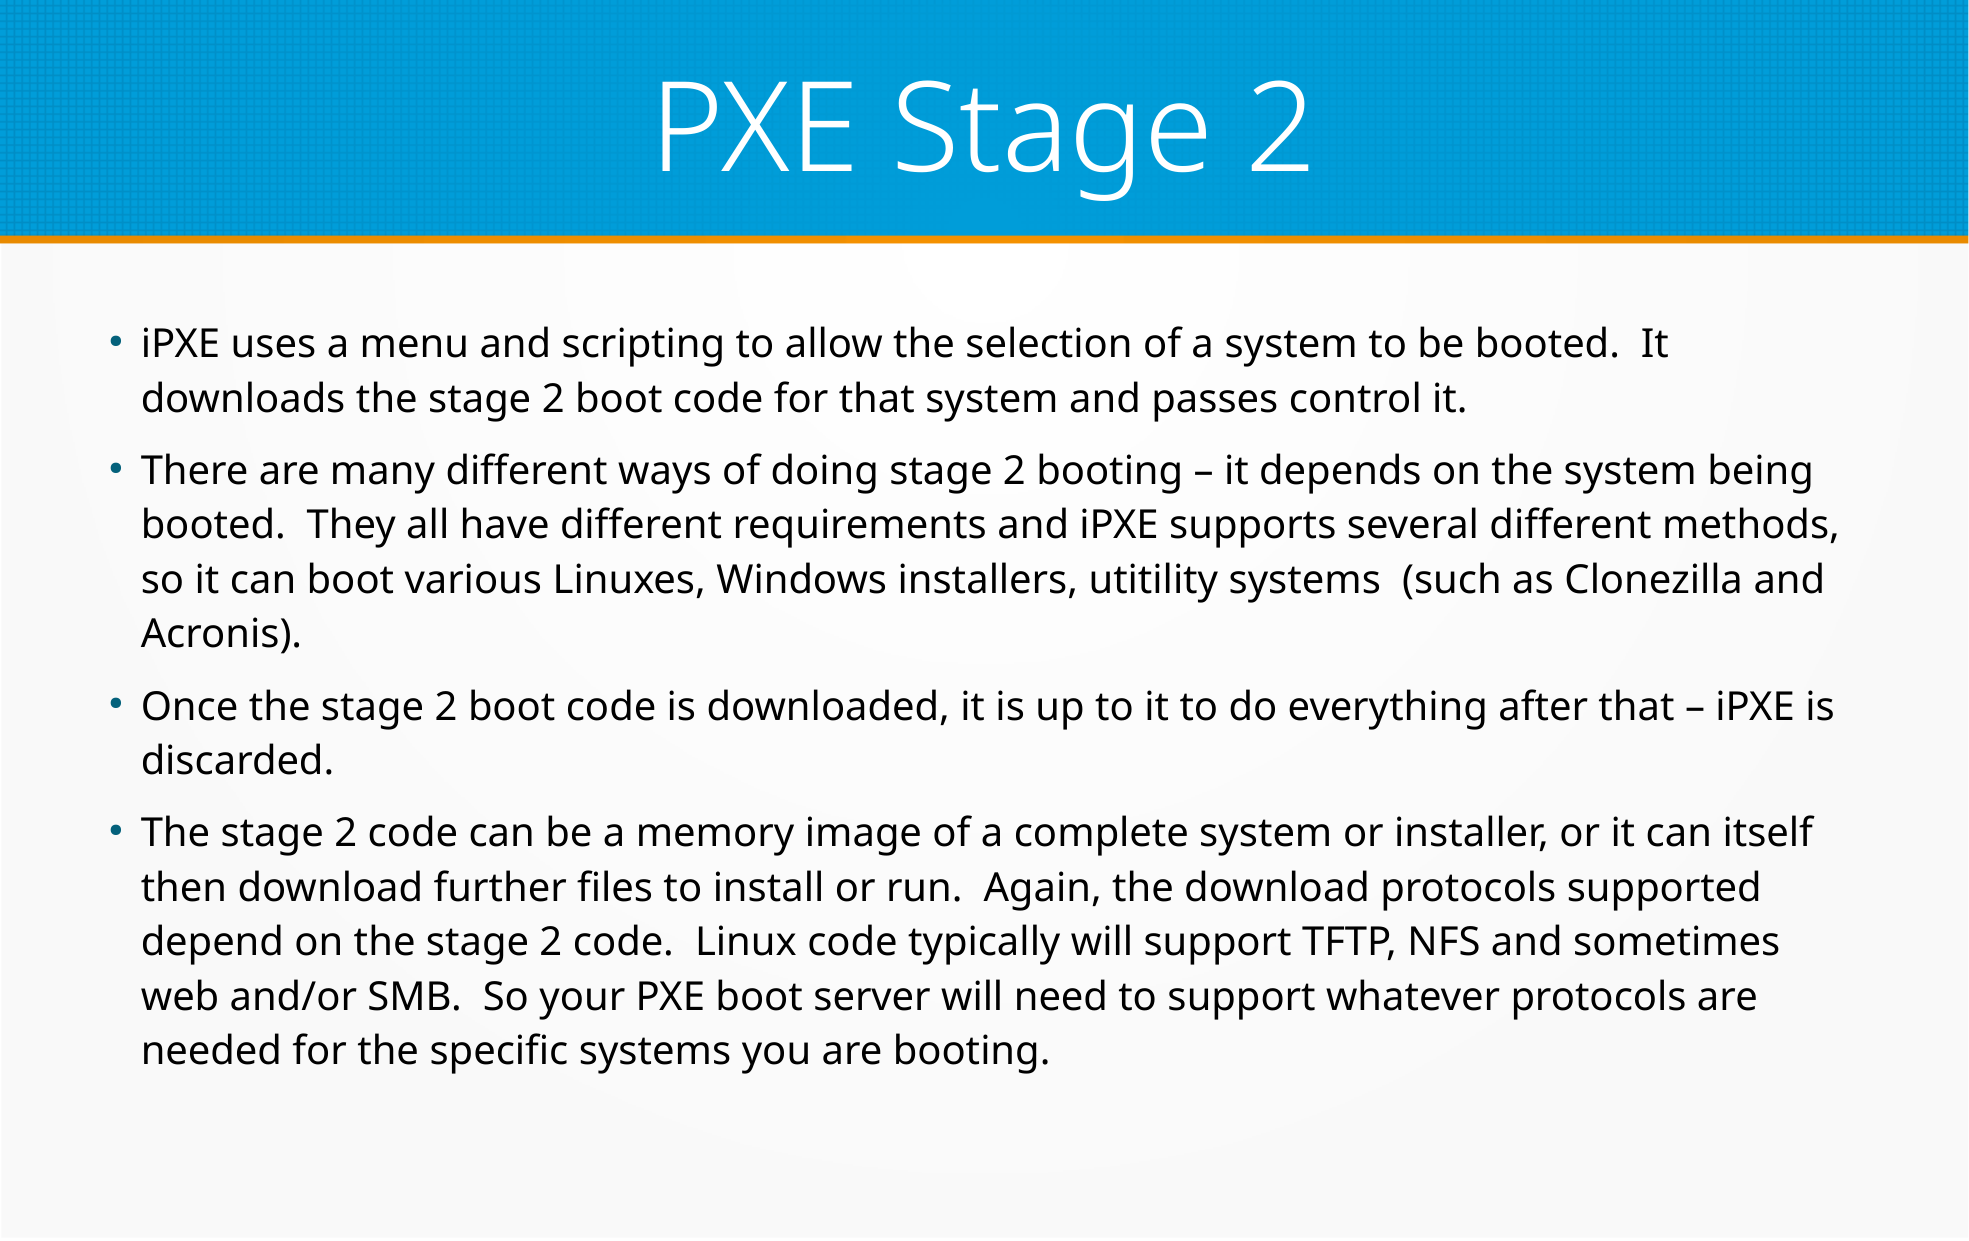

# PXE Stage 2
iPXE uses a menu and scripting to allow the selection of a system to be booted. It downloads the stage 2 boot code for that system and passes control it.
There are many different ways of doing stage 2 booting – it depends on the system being booted. They all have different requirements and iPXE supports several different methods, so it can boot various Linuxes, Windows installers, utitility systems (such as Clonezilla and Acronis).
Once the stage 2 boot code is downloaded, it is up to it to do everything after that – iPXE is discarded.
The stage 2 code can be a memory image of a complete system or installer, or it can itself then download further files to install or run. Again, the download protocols supported depend on the stage 2 code. Linux code typically will support TFTP, NFS and sometimes web and/or SMB. So your PXE boot server will need to support whatever protocols are needed for the specific systems you are booting.